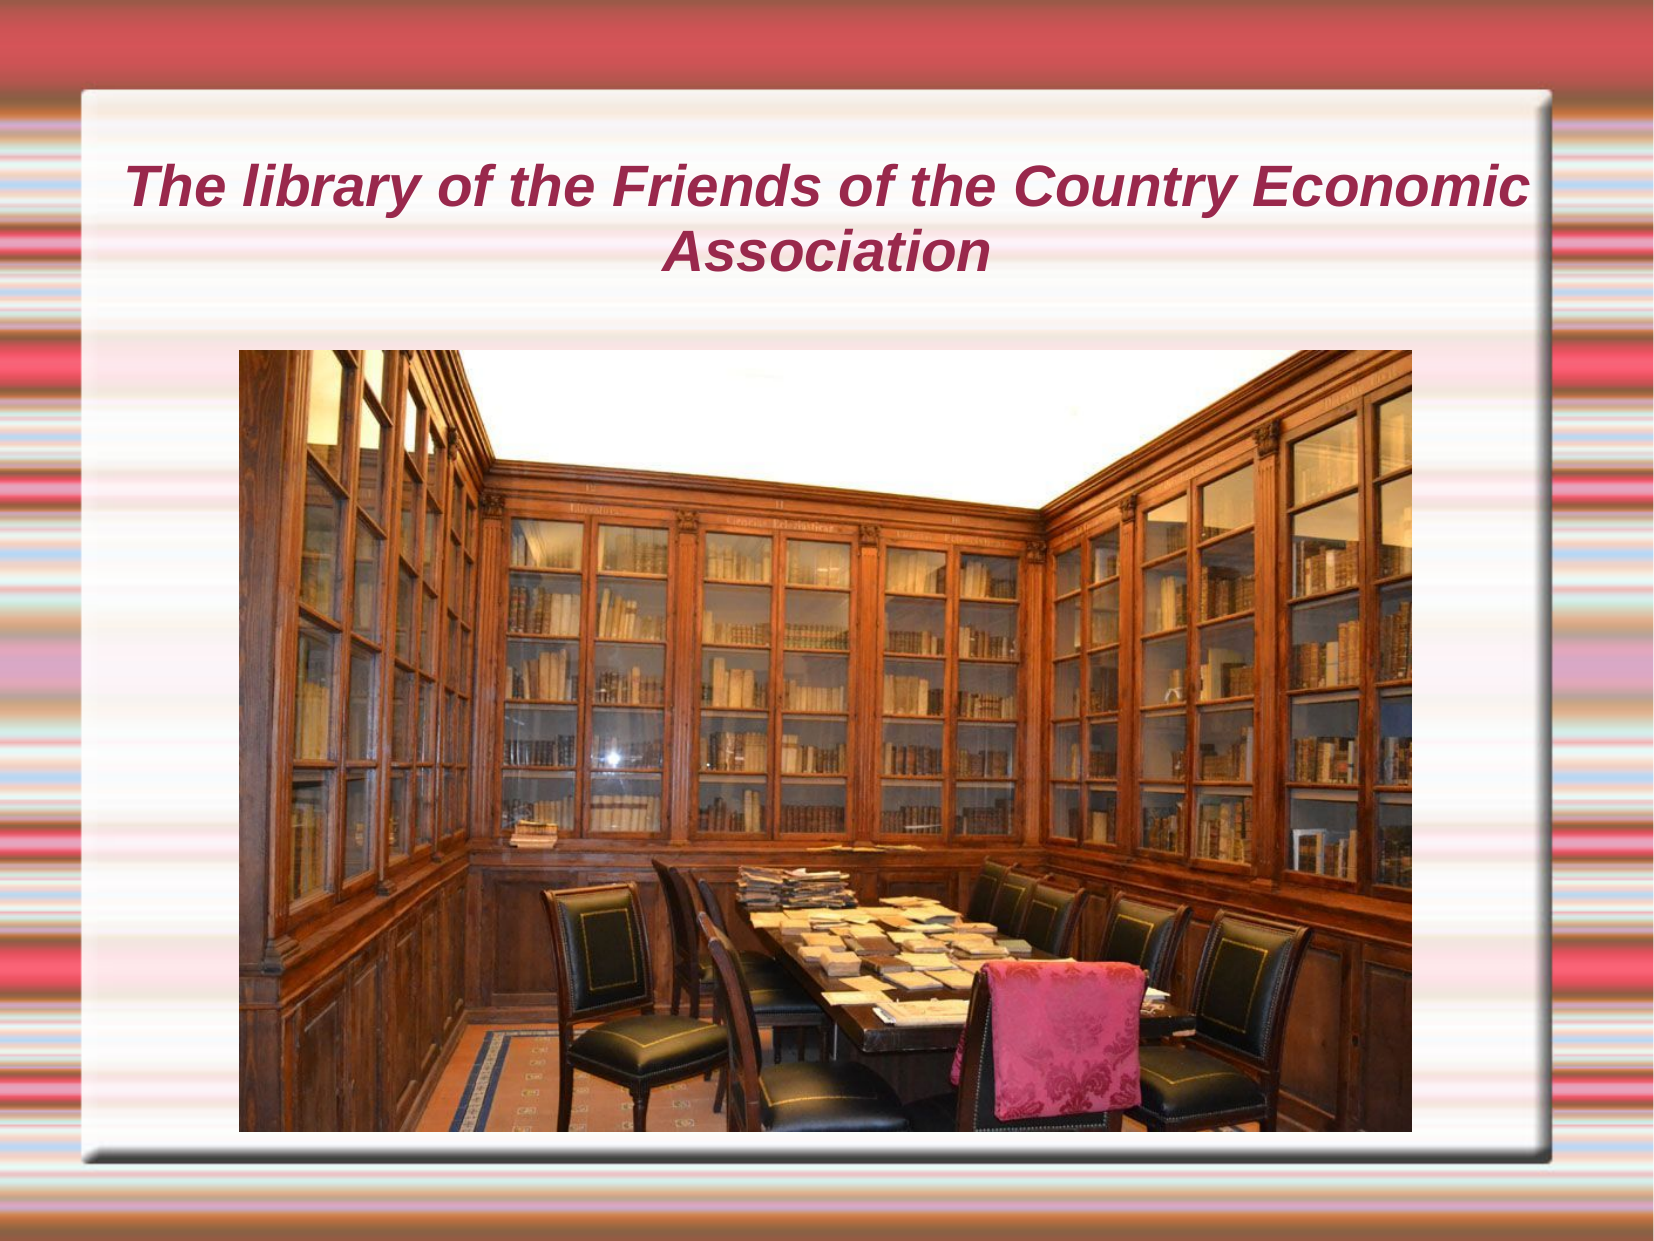

# The library of the Friends of the Country Economic Association